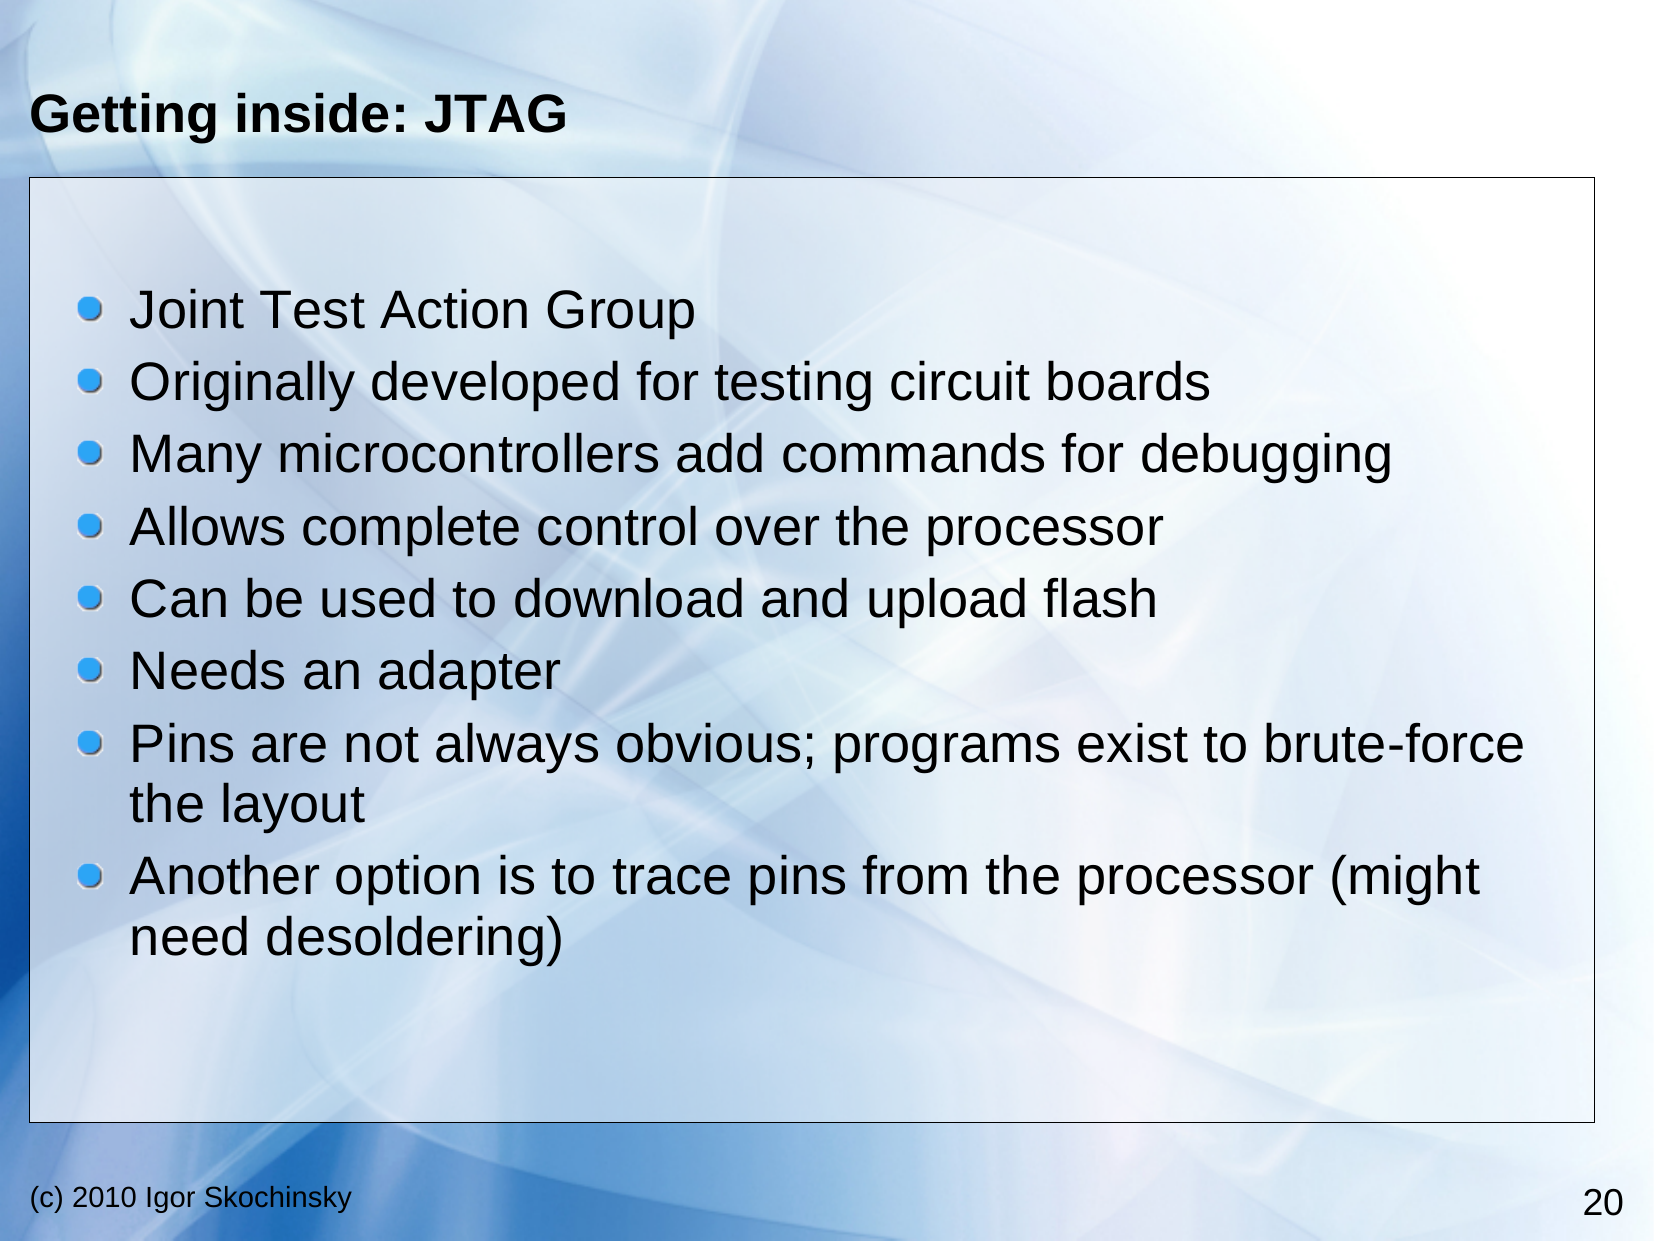

# Getting inside: JTAG
Joint Test Action Group
Originally developed for testing circuit boards
Many microcontrollers add commands for debugging
Allows complete control over the processor
Can be used to download and upload flash
Needs an adapter
Pins are not always obvious; programs exist to brute-force the layout
Another option is to trace pins from the processor (might need desoldering)
(c) 2010 Igor Skochinsky
20